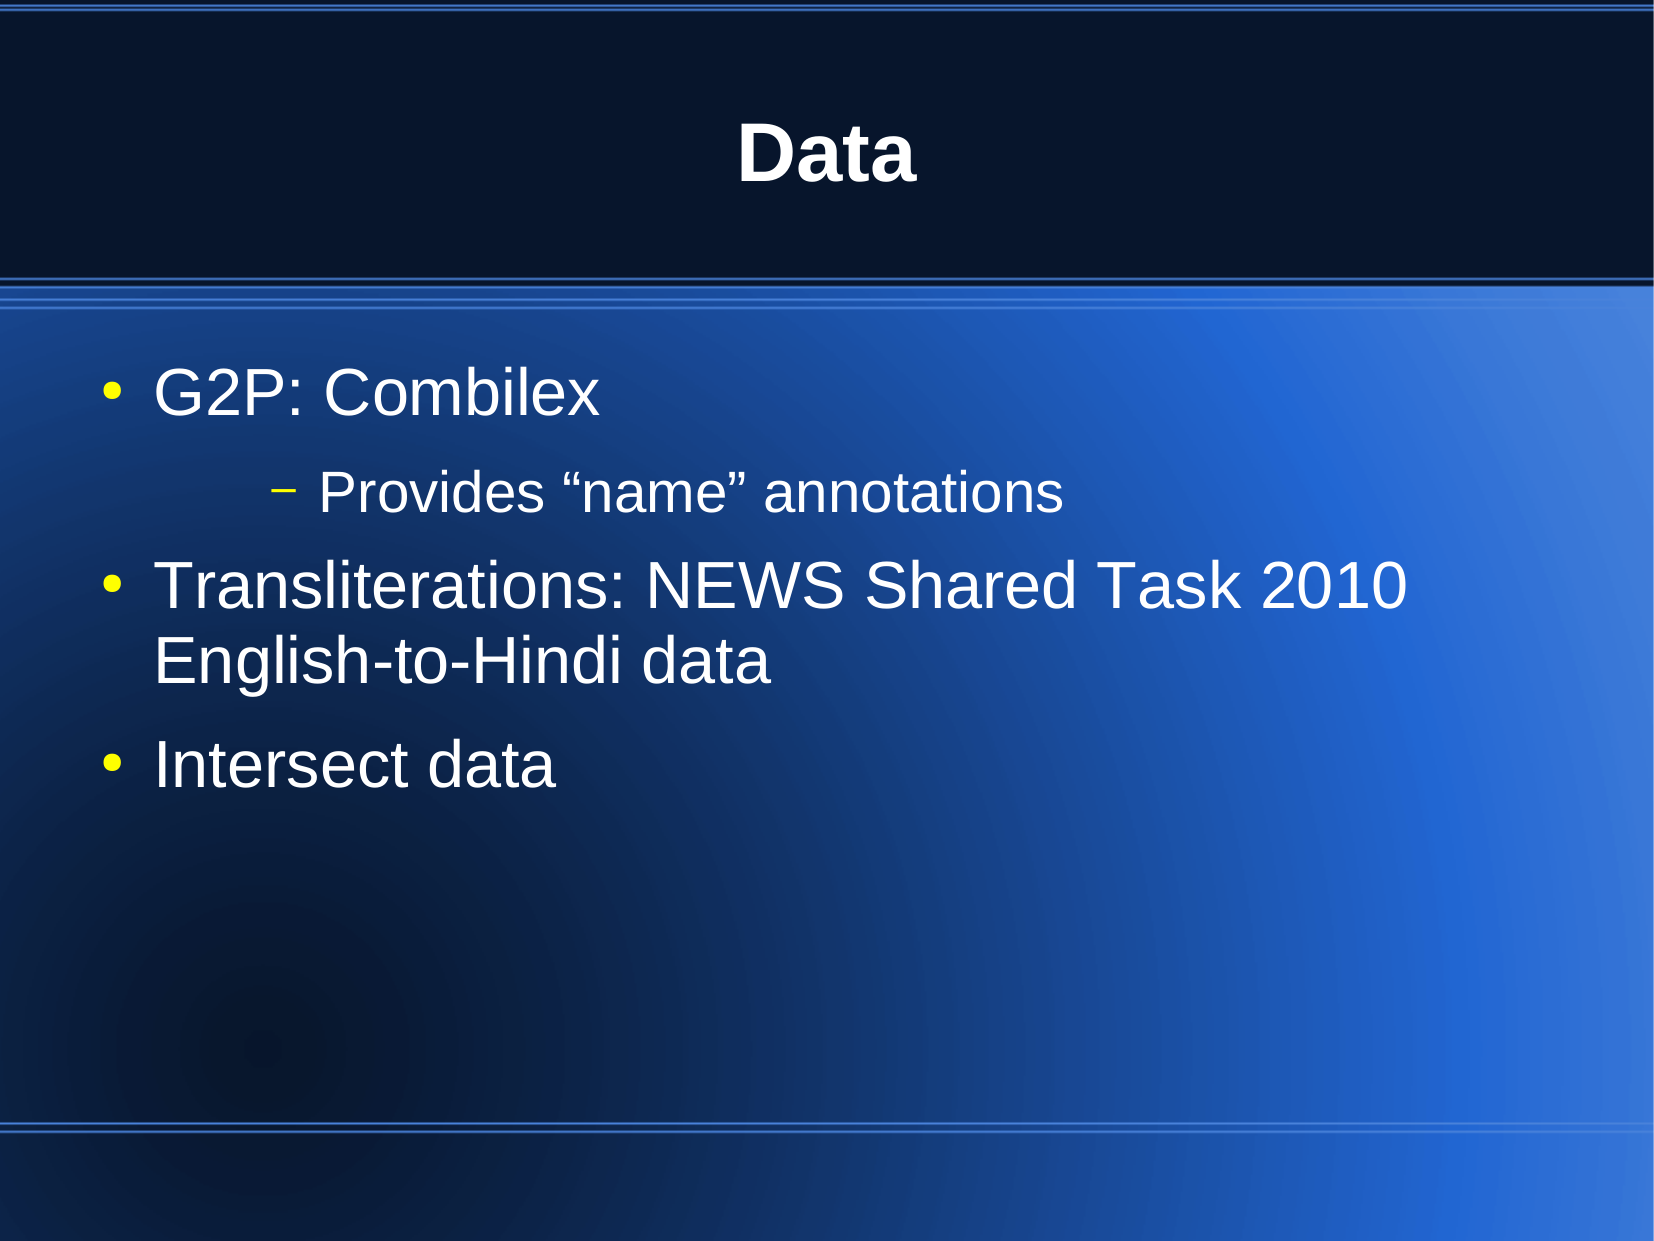

# Data
G2P: Combilex
Provides “name” annotations
Transliterations: NEWS Shared Task 2010 English-to-Hindi data
Intersect data